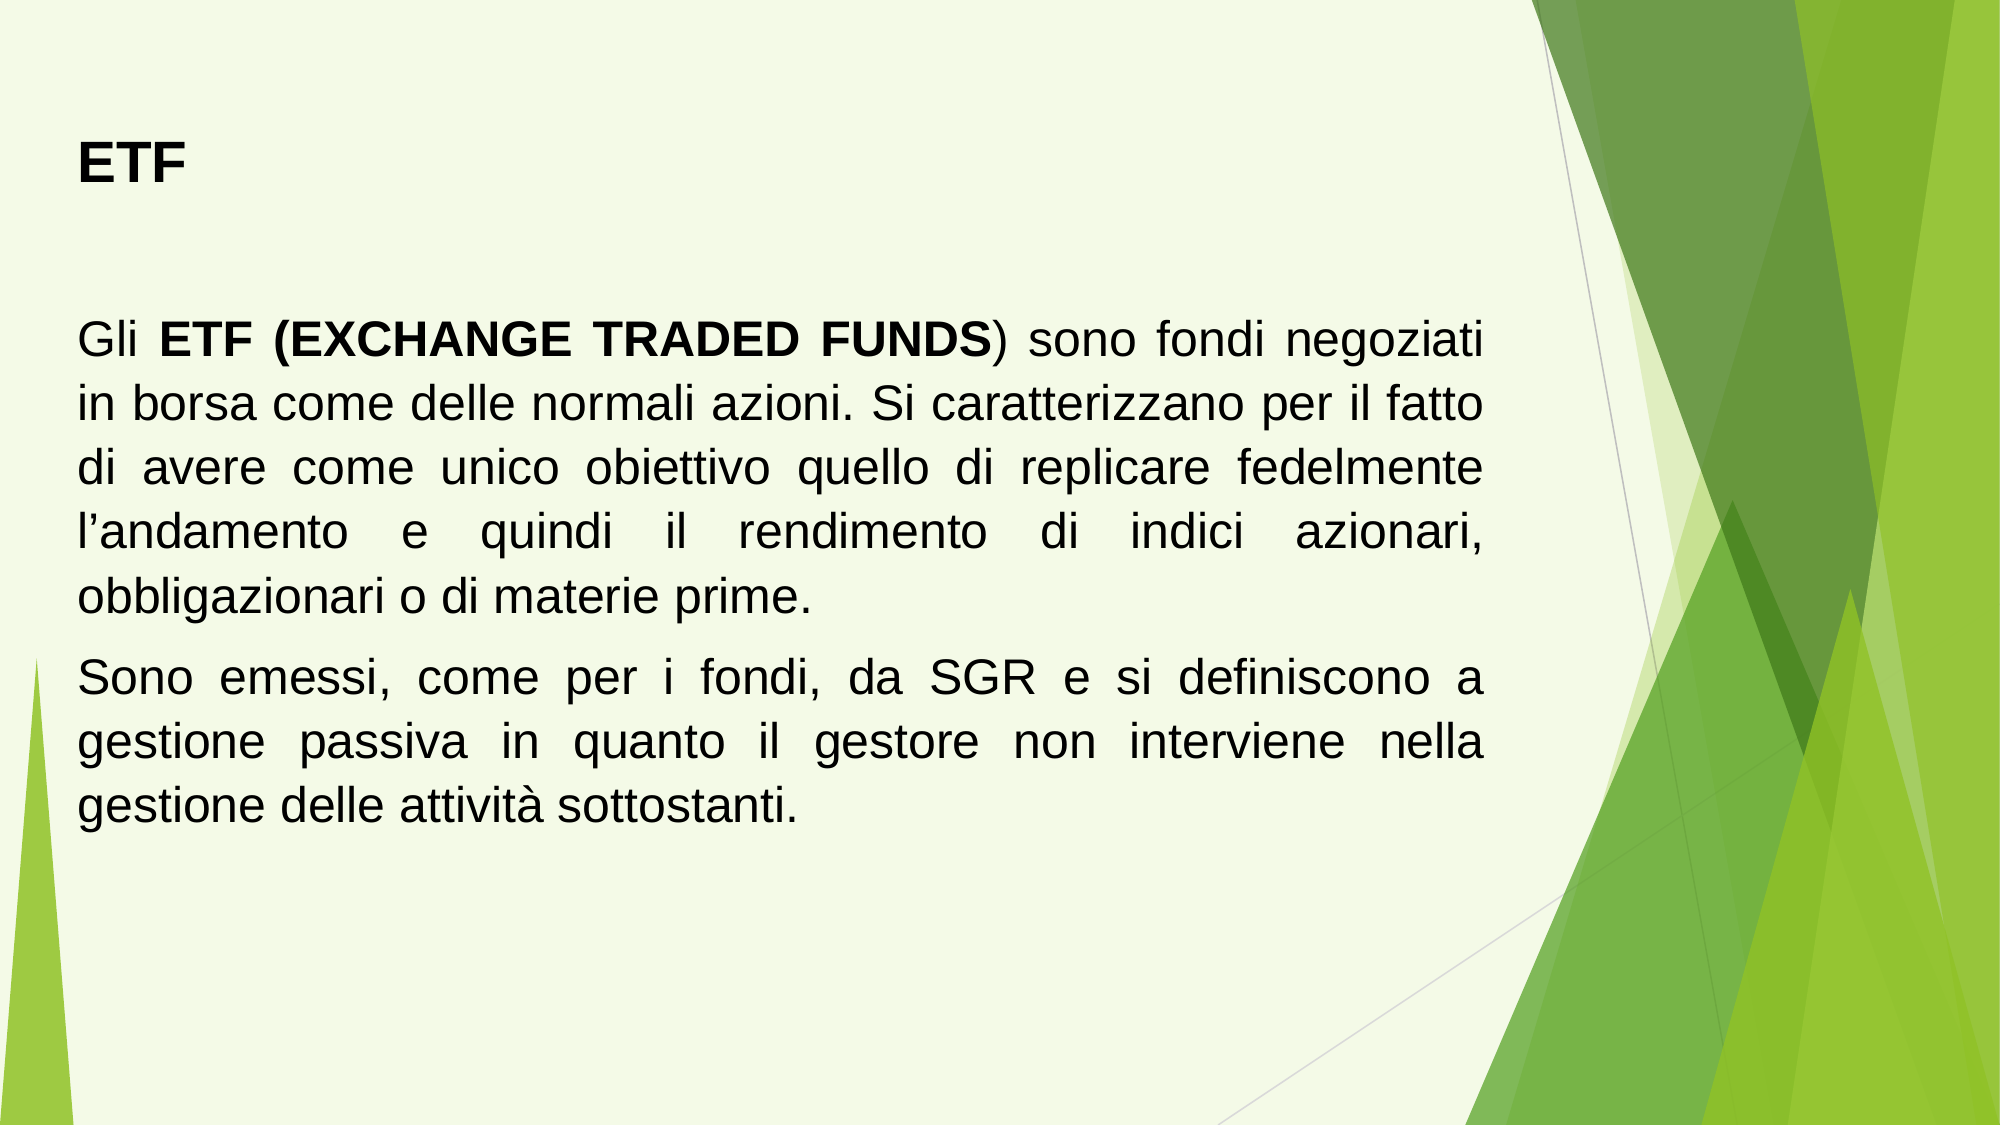

ETF
Gli ETF (EXCHANGE TRADED FUNDS) sono fondi negoziati in borsa come delle normali azioni. Si caratterizzano per il fatto di avere come unico obiettivo quello di replicare fedelmente l’andamento e quindi il rendimento di indici azionari, obbligazionari o di materie prime.
Sono emessi, come per i fondi, da SGR e si definiscono a gestione passiva in quanto il gestore non interviene nella gestione delle attività sottostanti.